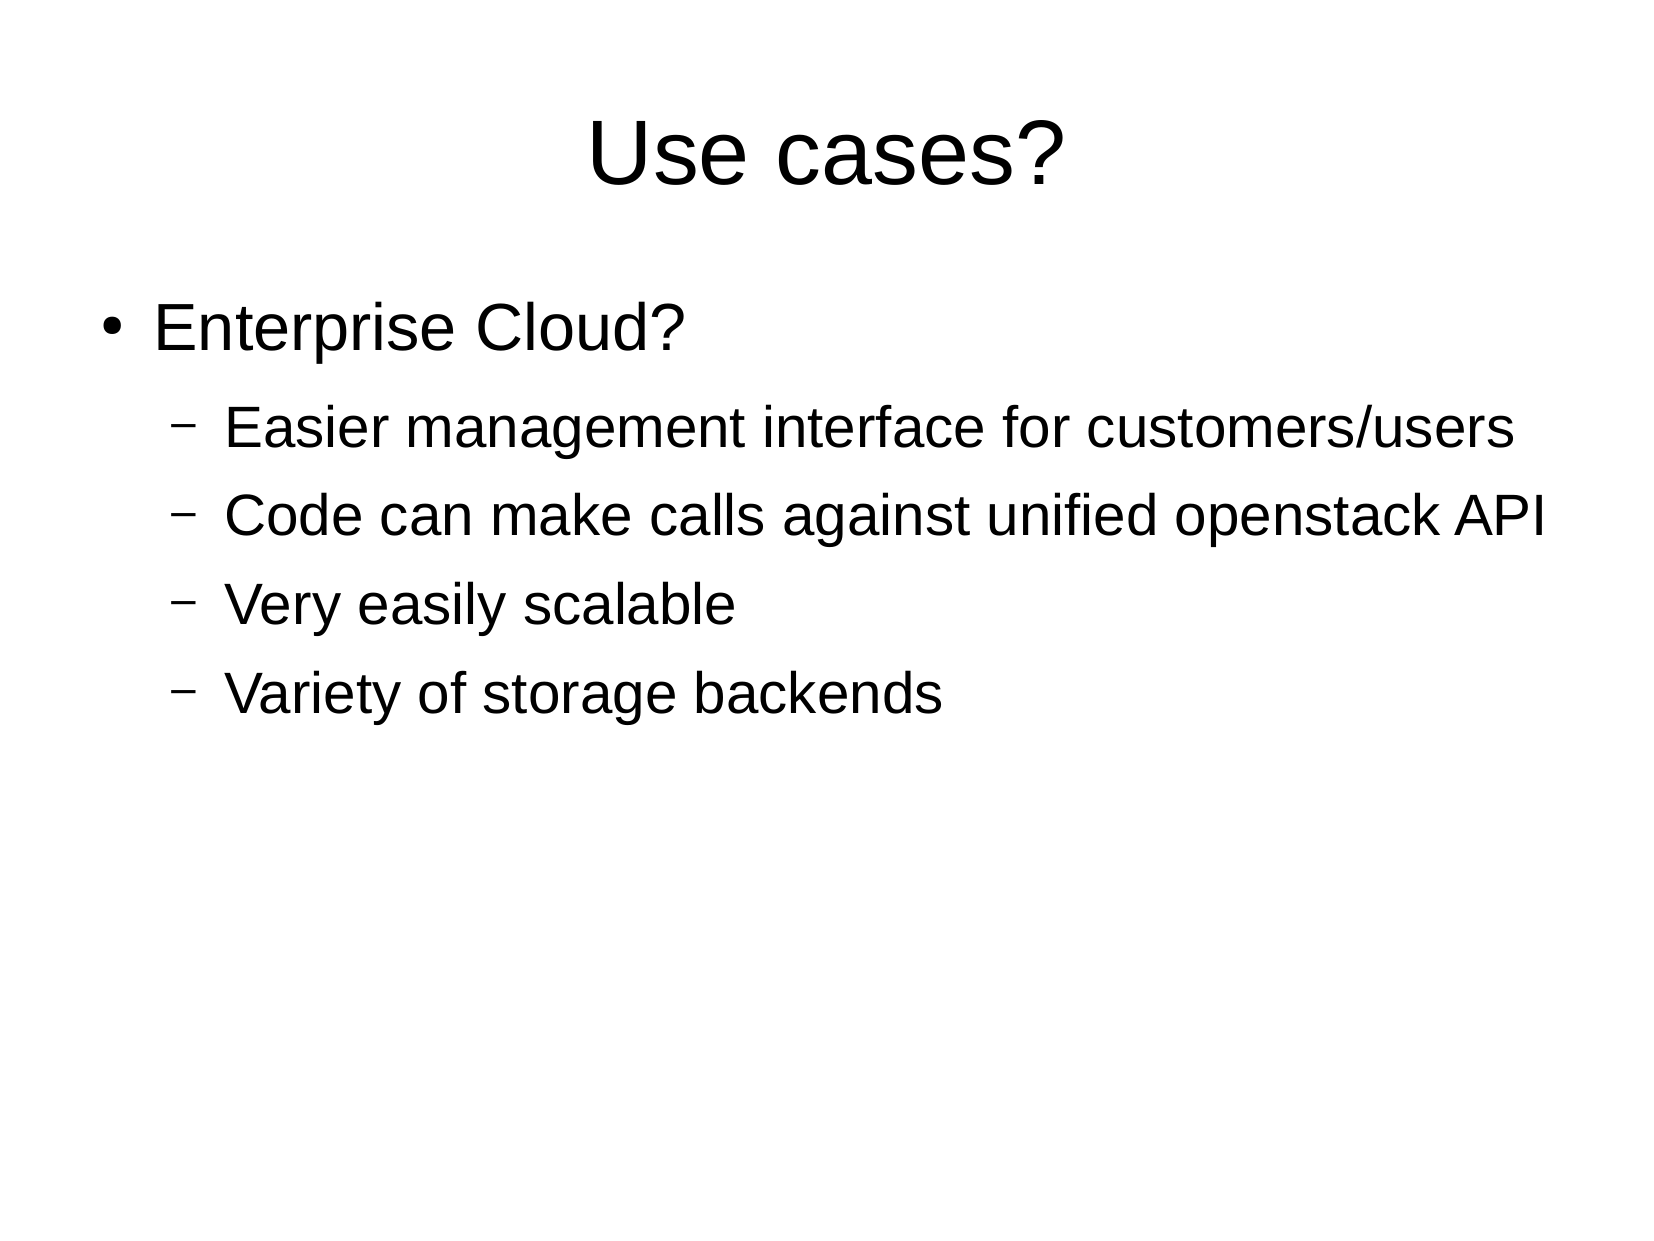

# Use cases?
Enterprise Cloud?
Easier management interface for customers/users
Code can make calls against unified openstack API
Very easily scalable
Variety of storage backends